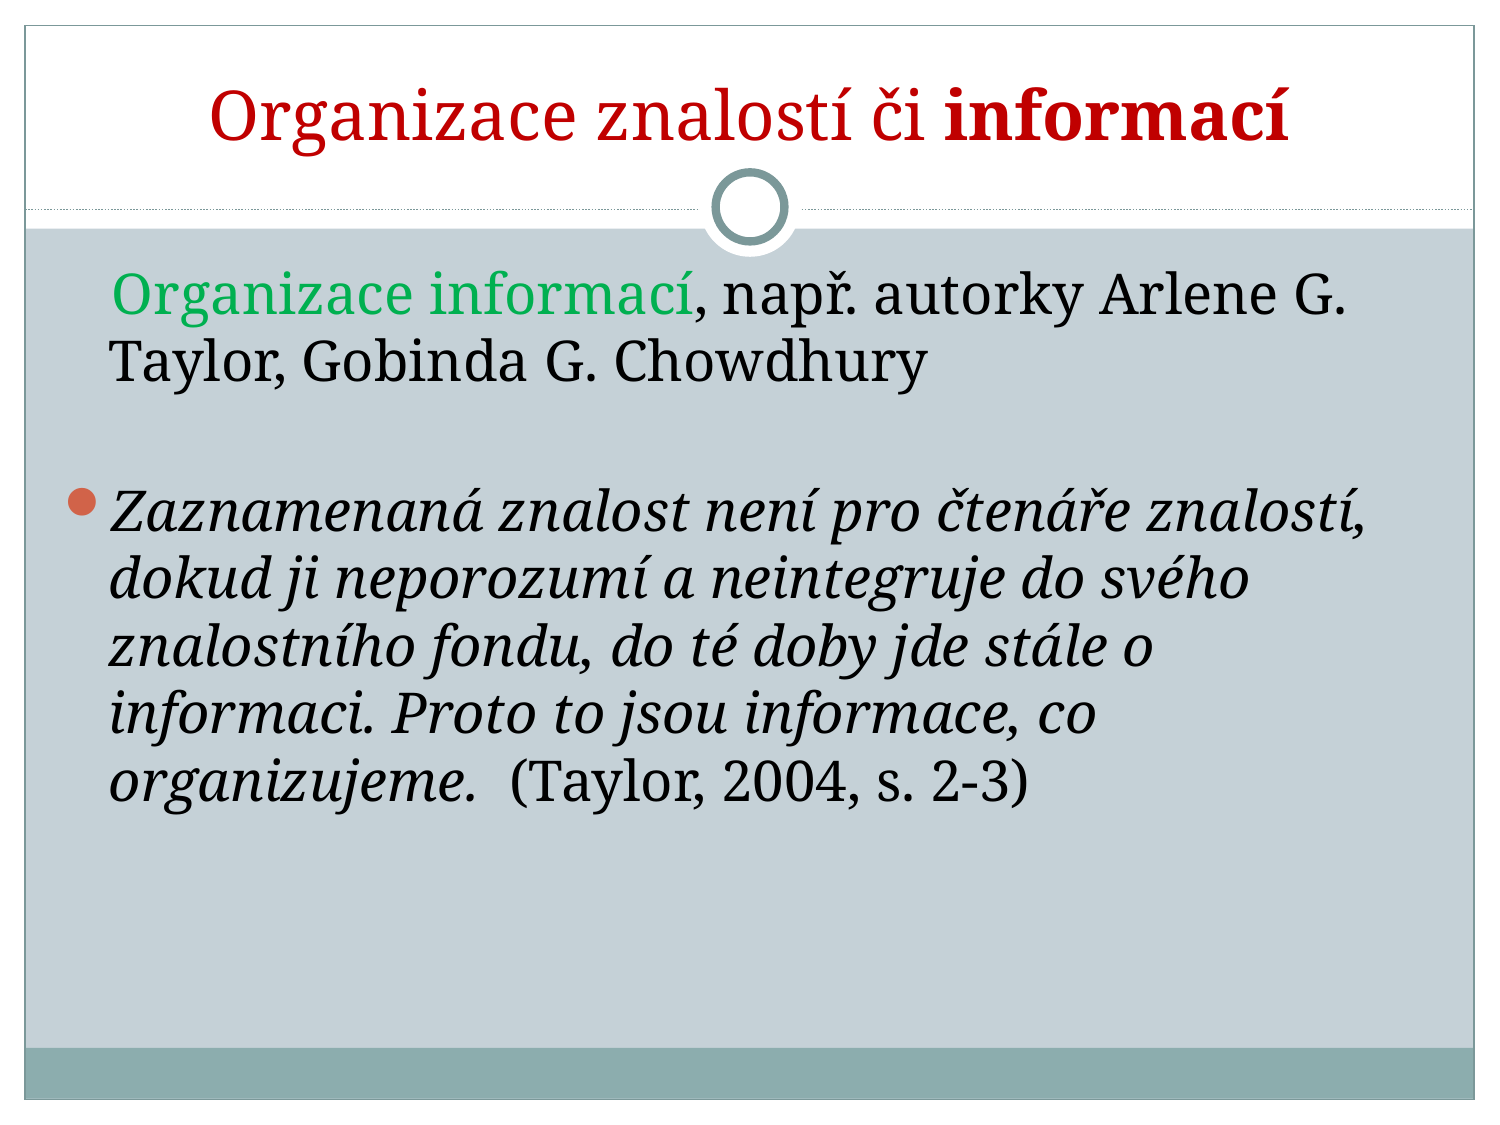

# Organizace znalostí či informací
Organizace informací, např. autorky Arlene G. Taylor, Gobinda G. Chowdhury
Zaznamenaná znalost není pro čtenáře znalostí, dokud ji neporozumí a neintegruje do svého znalostního fondu, do té doby jde stále o informaci. Proto to jsou informace, co organizujeme. (Taylor, 2004, s. 2-3)